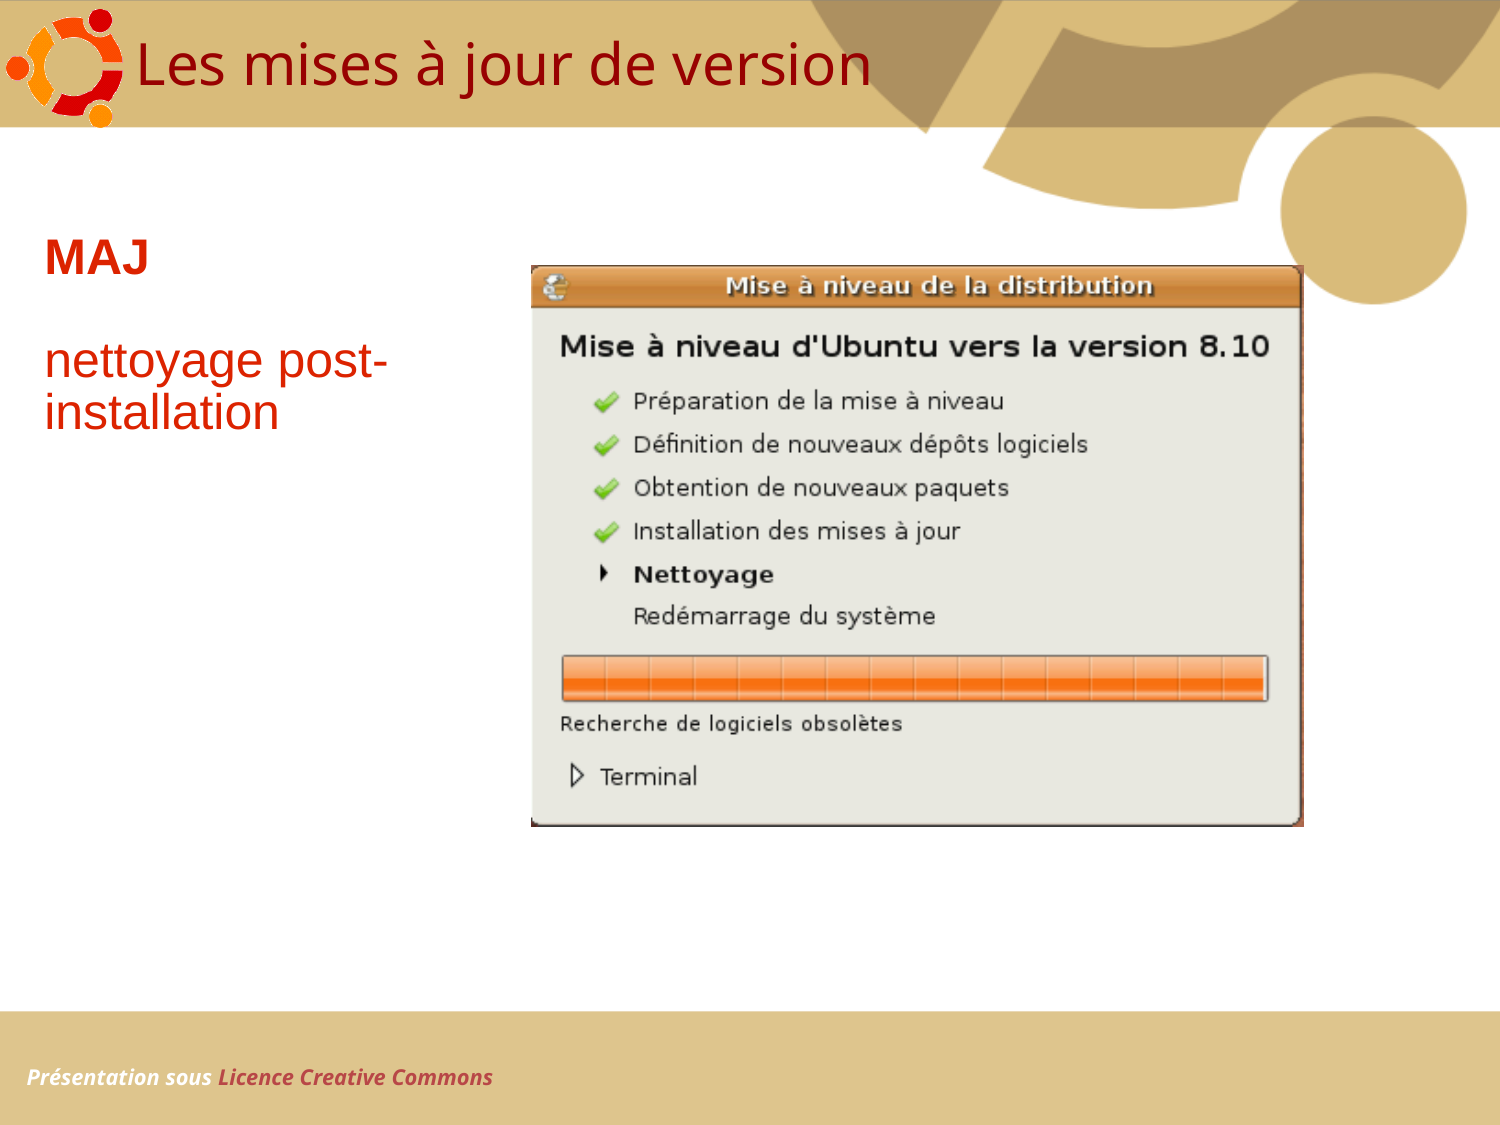

# Les mises à jour de version
MAJ
nettoyage post- installation